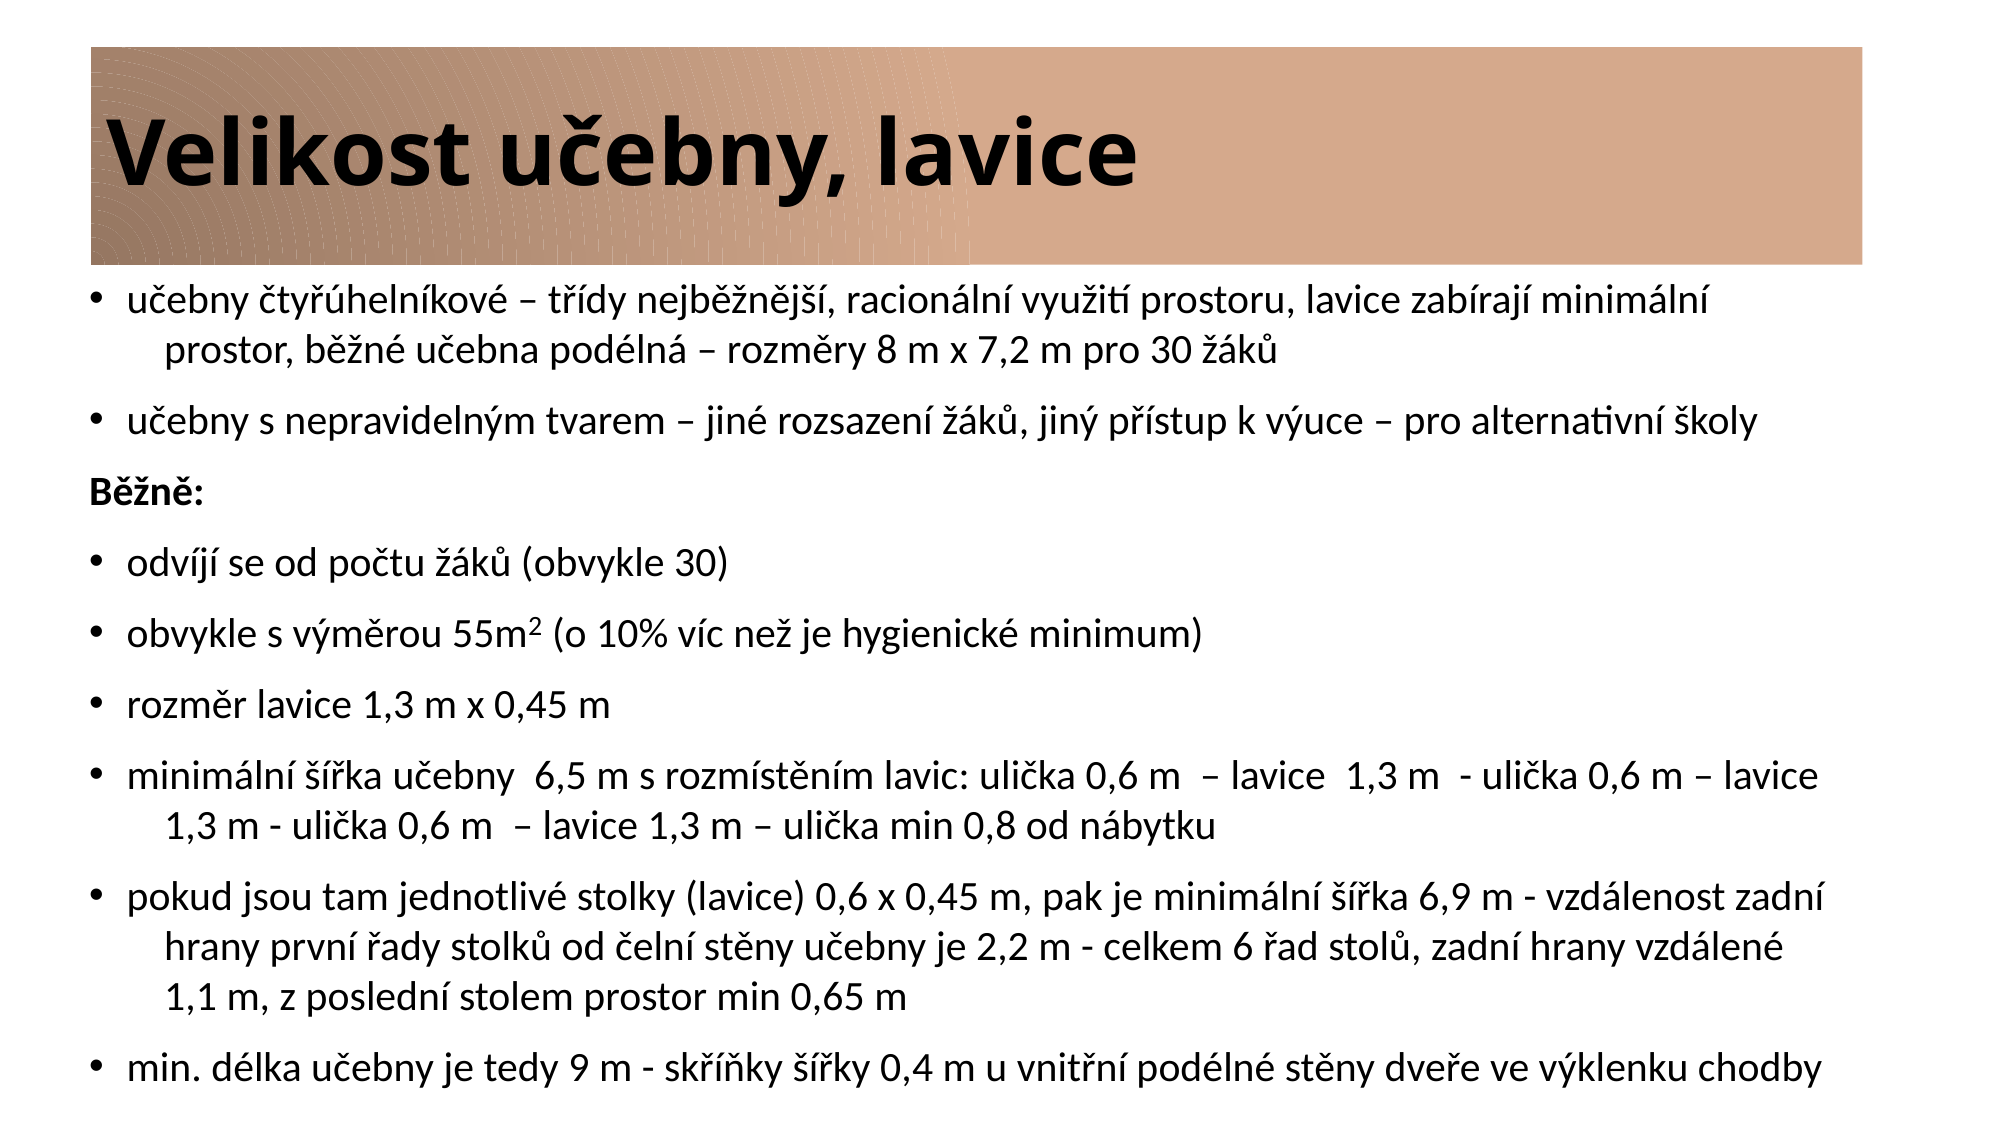

# Velikost učebny, lavice
učebny čtyřúhelníkové – třídy nejběžnější, racionální využití prostoru, lavice zabírají minimální prostor, běžné učebna podélná – rozměry 8 m x 7,2 m pro 30 žáků
učebny s nepravidelným tvarem – jiné rozsazení žáků, jiný přístup k výuce – pro alternativní školy
Běžně:
odvíjí se od počtu žáků (obvykle 30)
obvykle s výměrou 55m2 (o 10% víc než je hygienické minimum)
rozměr lavice 1,3 m x 0,45 m
minimální šířka učebny 6,5 m s rozmístěním lavic: ulička 0,6 m – lavice 1,3 m - ulička 0,6 m – lavice 1,3 m - ulička 0,6 m – lavice 1,3 m – ulička min 0,8 od nábytku
pokud jsou tam jednotlivé stolky (lavice) 0,6 x 0,45 m, pak je minimální šířka 6,9 m - vzdálenost zadní hrany první řady stolků od čelní stěny učebny je 2,2 m - celkem 6 řad stolů, zadní hrany vzdálené 1,1 m, z poslední stolem prostor min 0,65 m
min. délka učebny je tedy 9 m - skříňky šířky 0,4 m u vnitřní podélné stěny dveře ve výklenku chodby